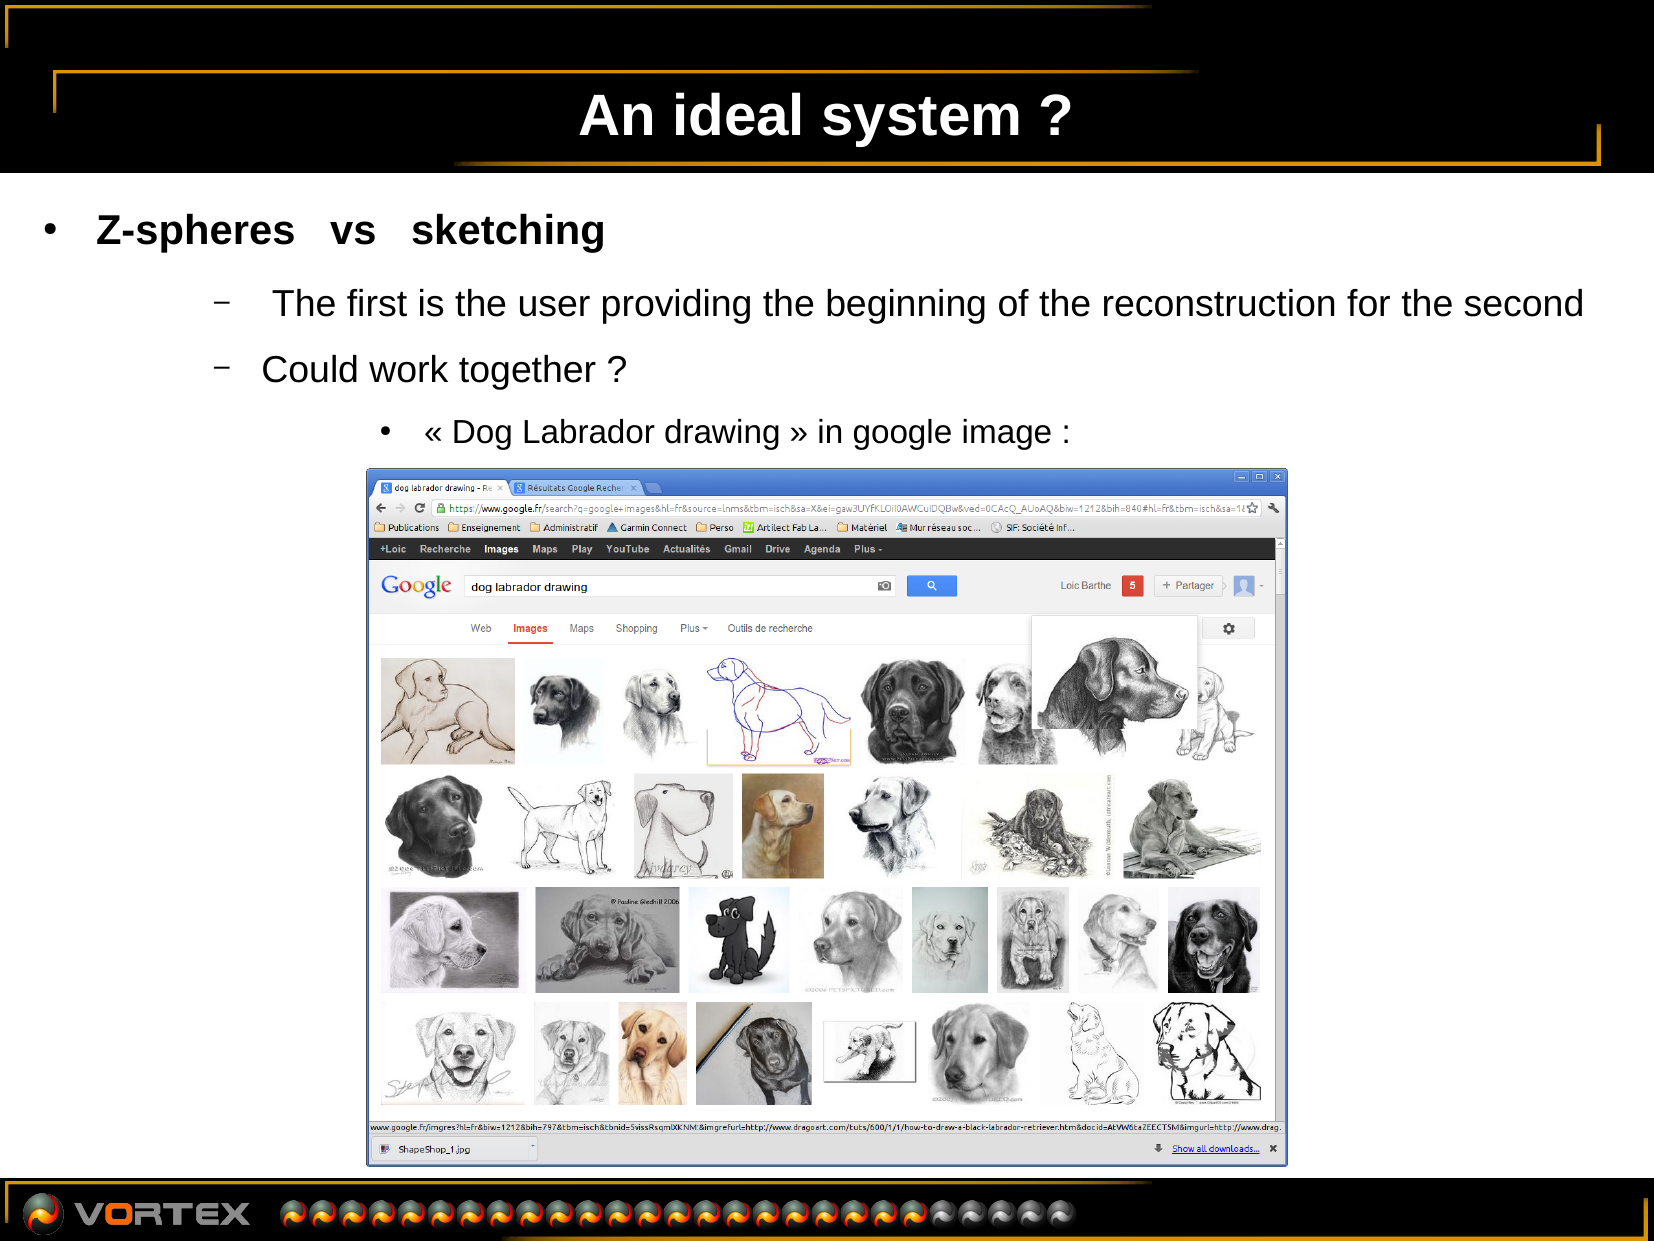

# An ideal system ?
Z-spheres vs sketching
 The first is the user providing the beginning of the reconstruction for the second
Could work together ?
 « Dog Labrador drawing » in google image :